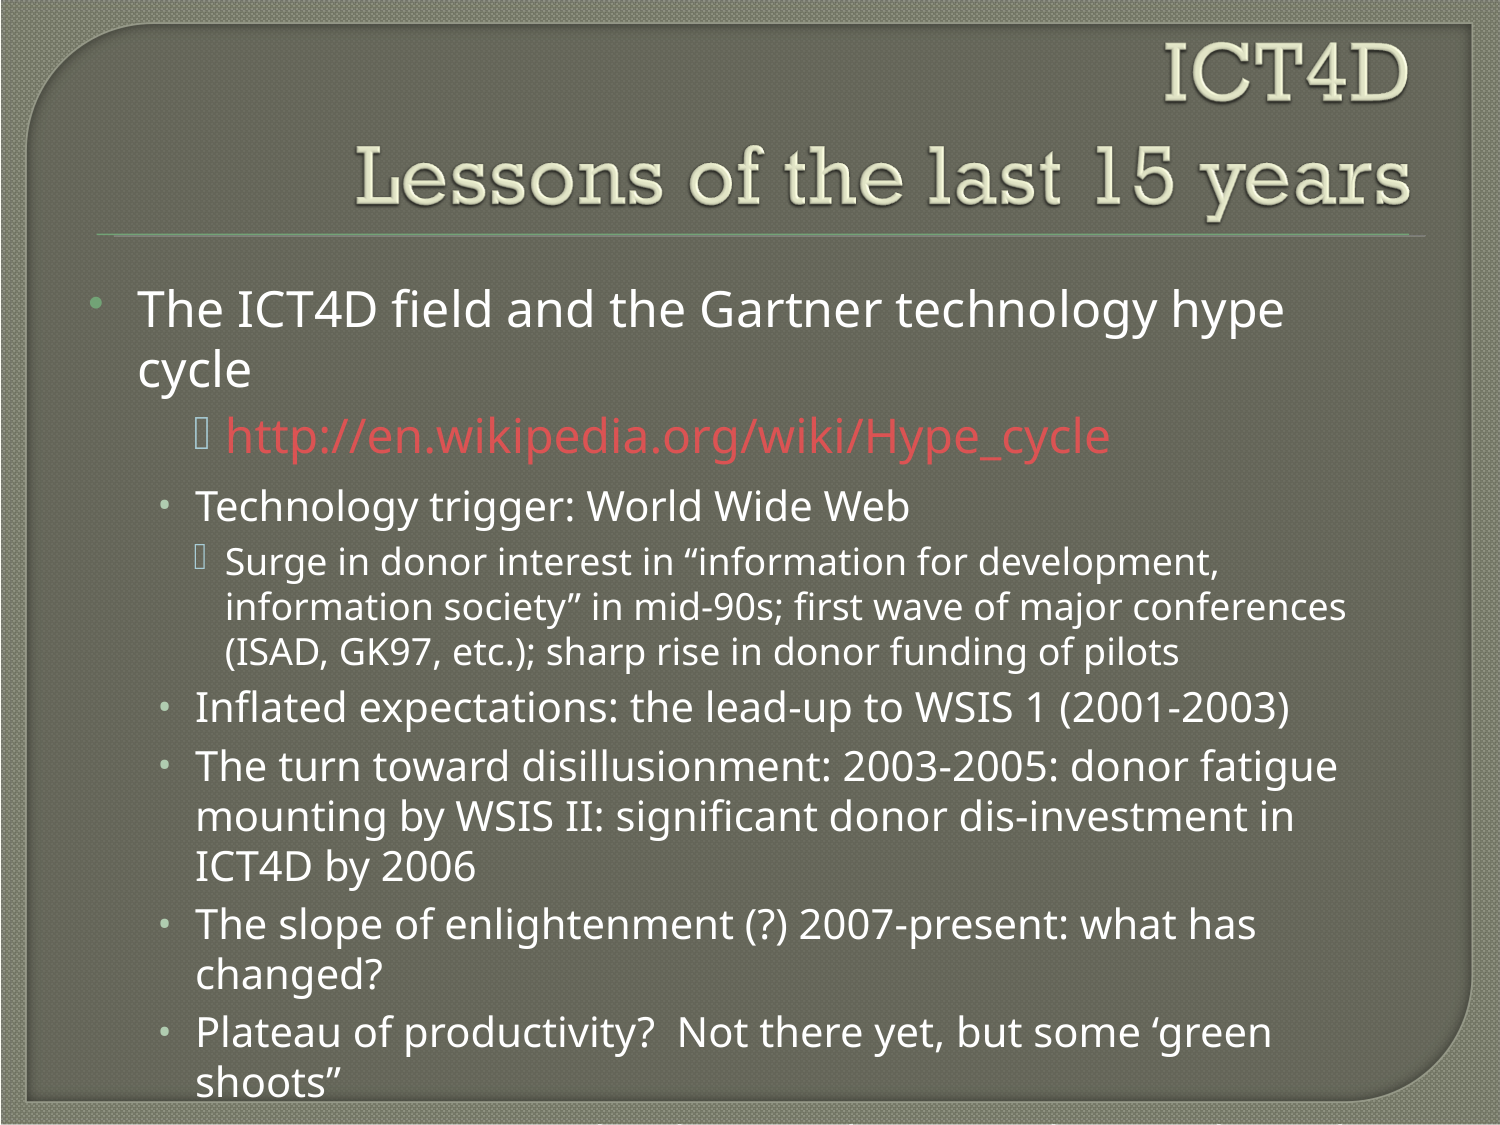

# The ICT4D field and the Gartner technology hype cycle
http://en.wikipedia.org/wiki/Hype_cycle
Technology trigger: World Wide Web
Surge in donor interest in “information for development, information society” in mid-90s; first wave of major conferences (ISAD, GK97, etc.); sharp rise in donor funding of pilots
Inflated expectations: the lead-up to WSIS 1 (2001-2003)
The turn toward disillusionment: 2003-2005: donor fatigue mounting by WSIS II: significant donor dis-investment in ICT4D by 2006
The slope of enlightenment (?) 2007-present: what has changed?
Plateau of productivity? Not there yet, but some ‘green shoots”
NOTE: not everyone has been in the same place on the cycle at the same time